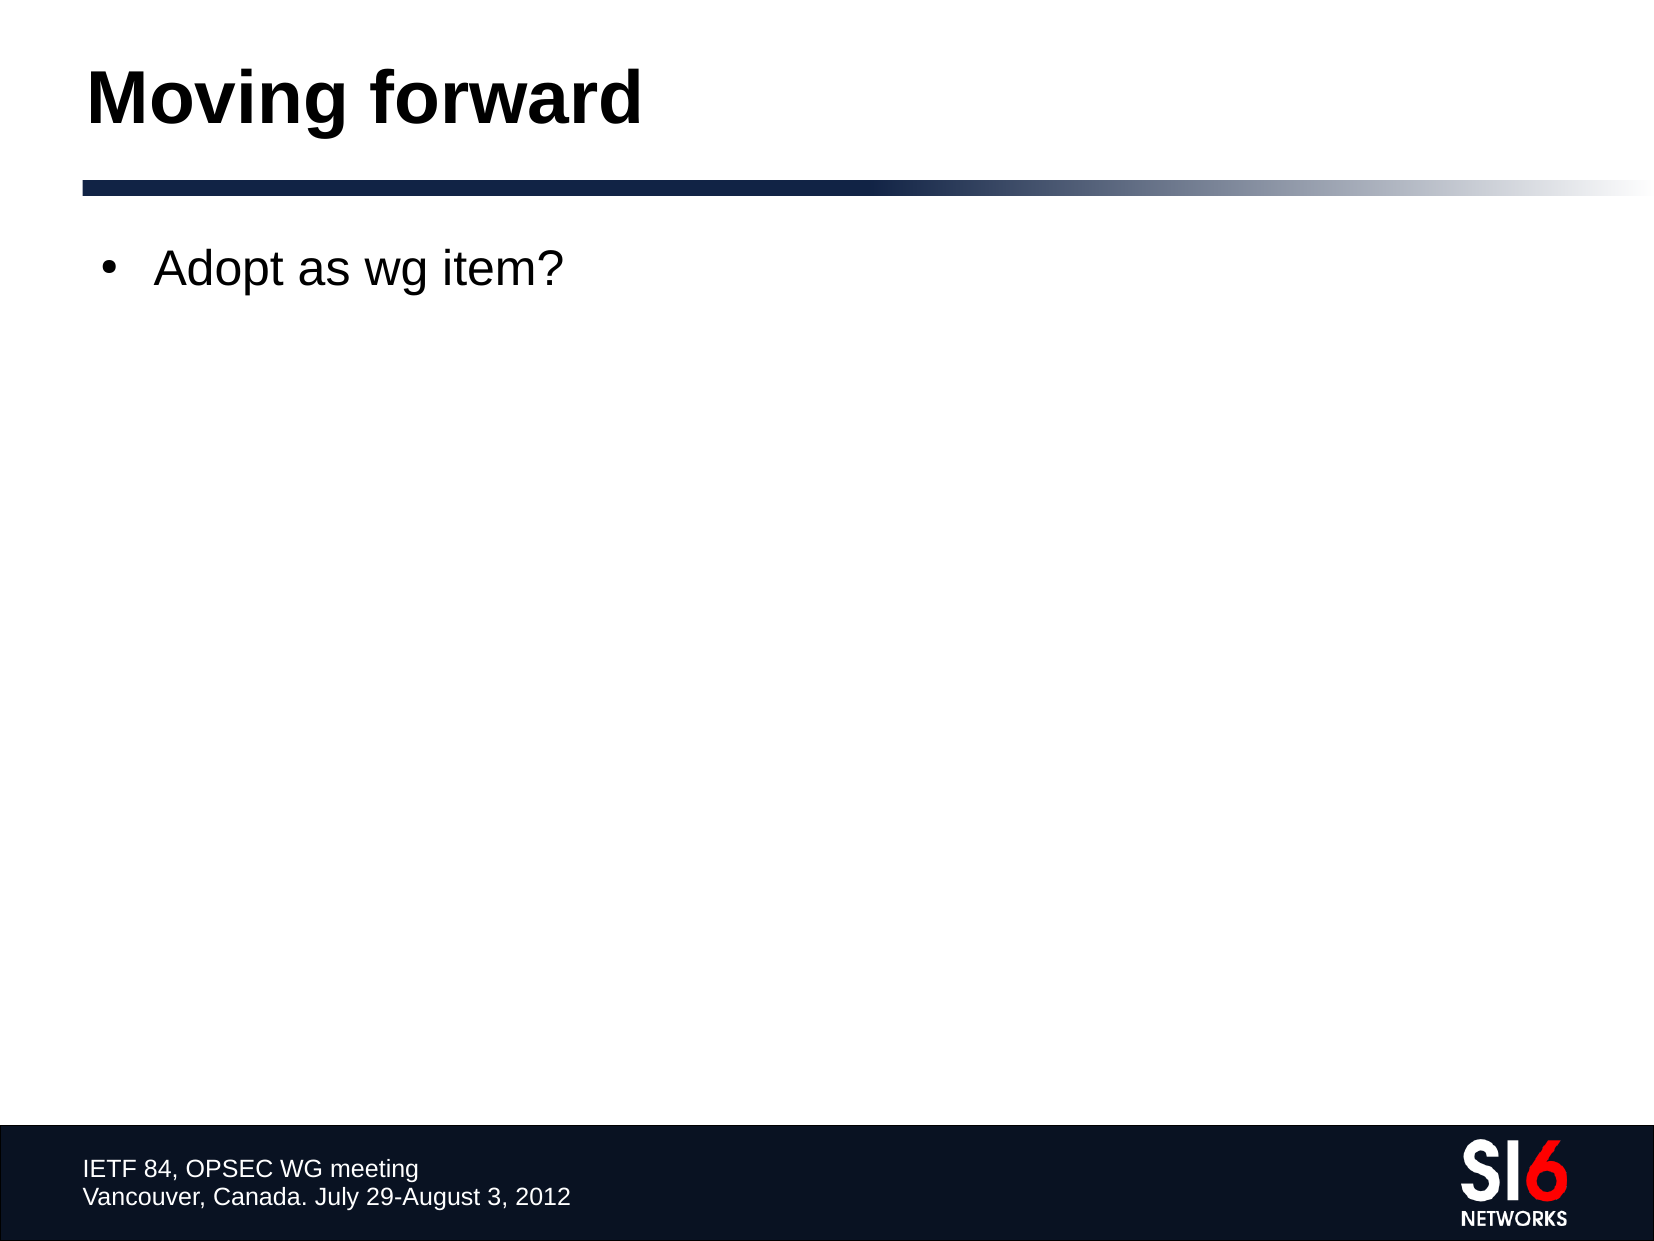

# Moving forward
Adopt as wg item?